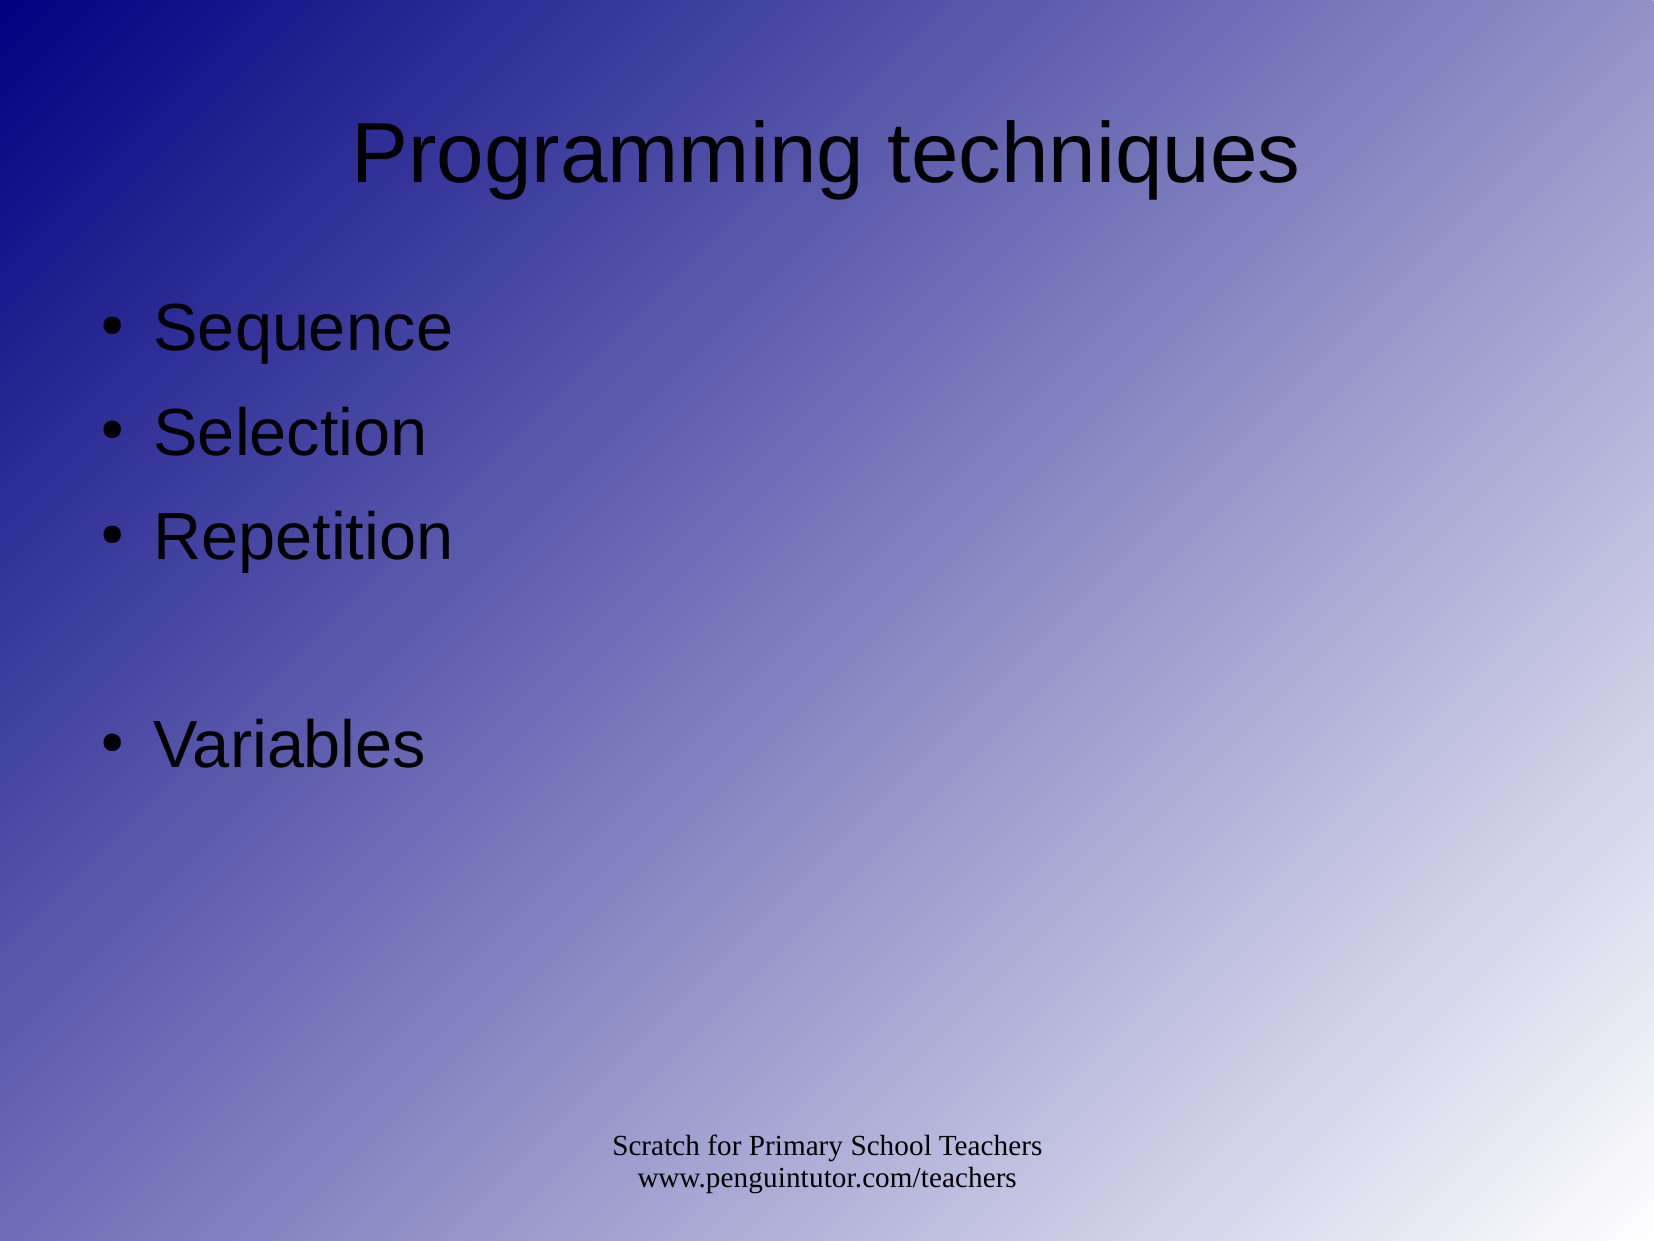

# Programming techniques
Sequence
Selection
Repetition
Variables